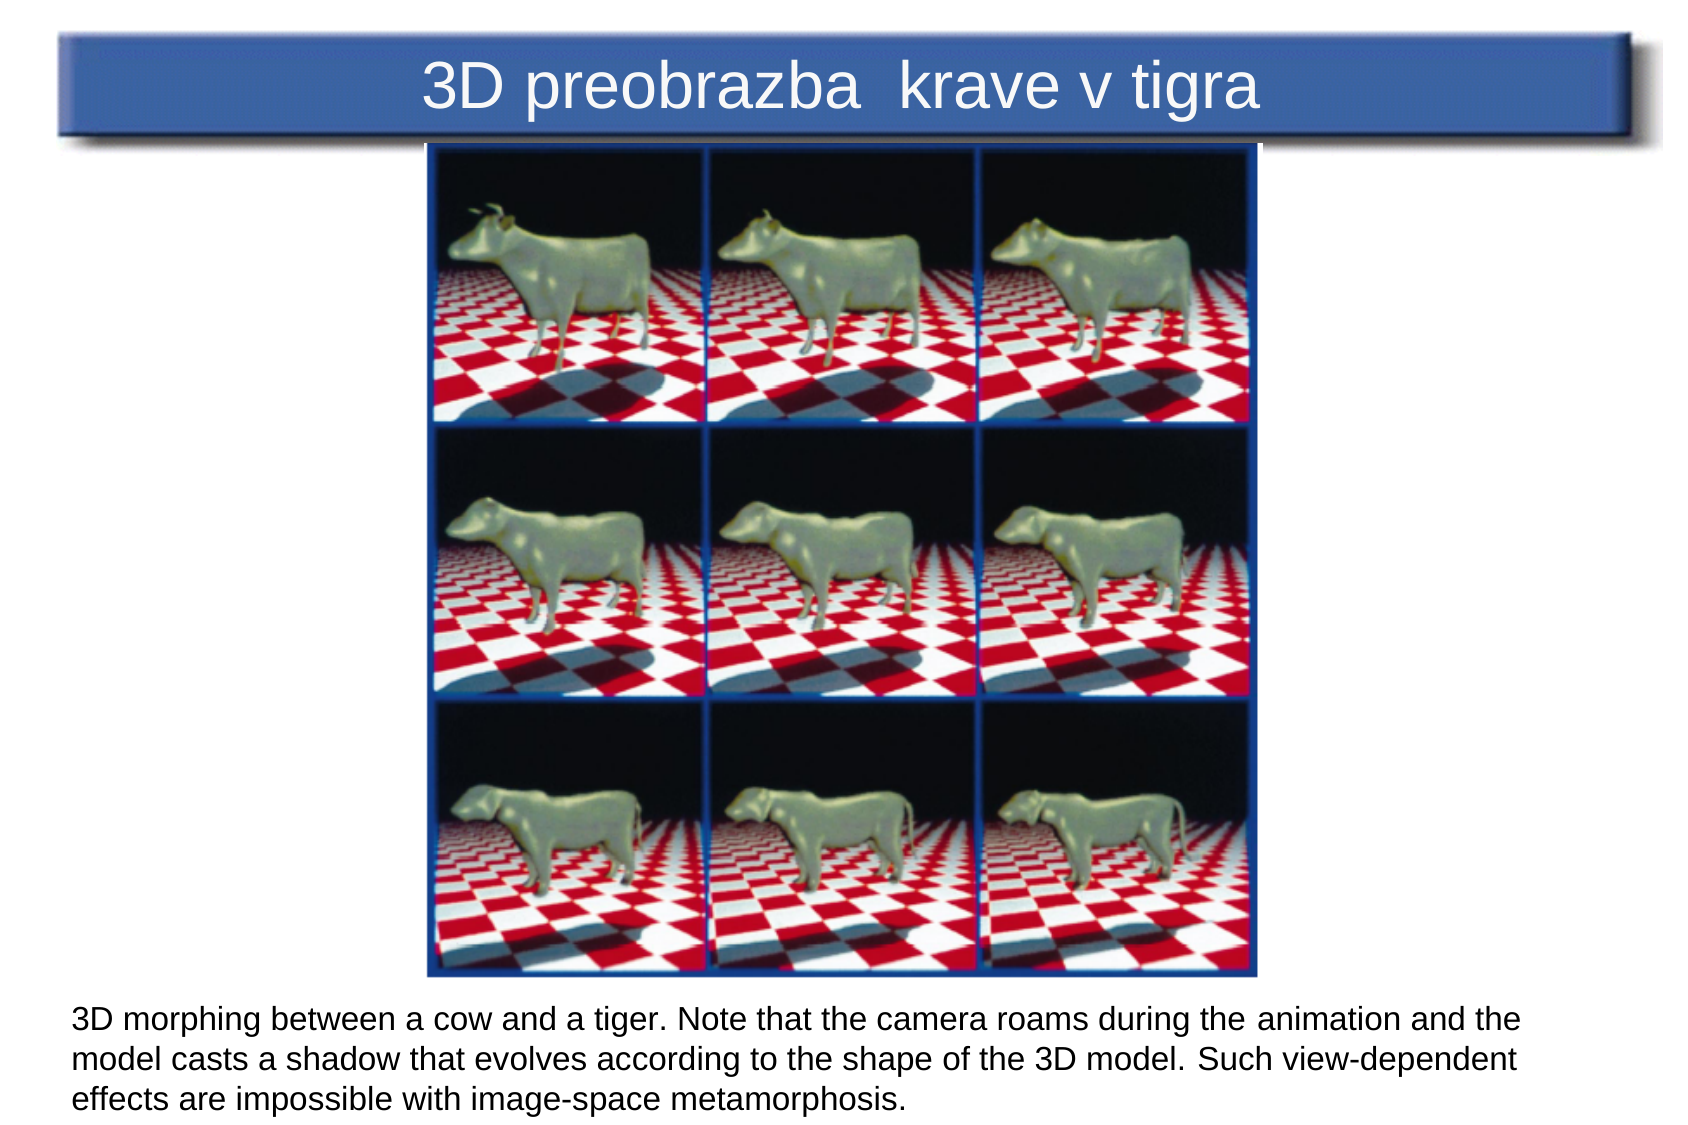

3D preobrazba krave v tigra
3D morphing between a cow and a tiger. Note that the camera roams during the animation and the model casts a shadow that evolves according to the shape of the 3D model. Such view-dependent effects are impossible with image-space metamorphosis.